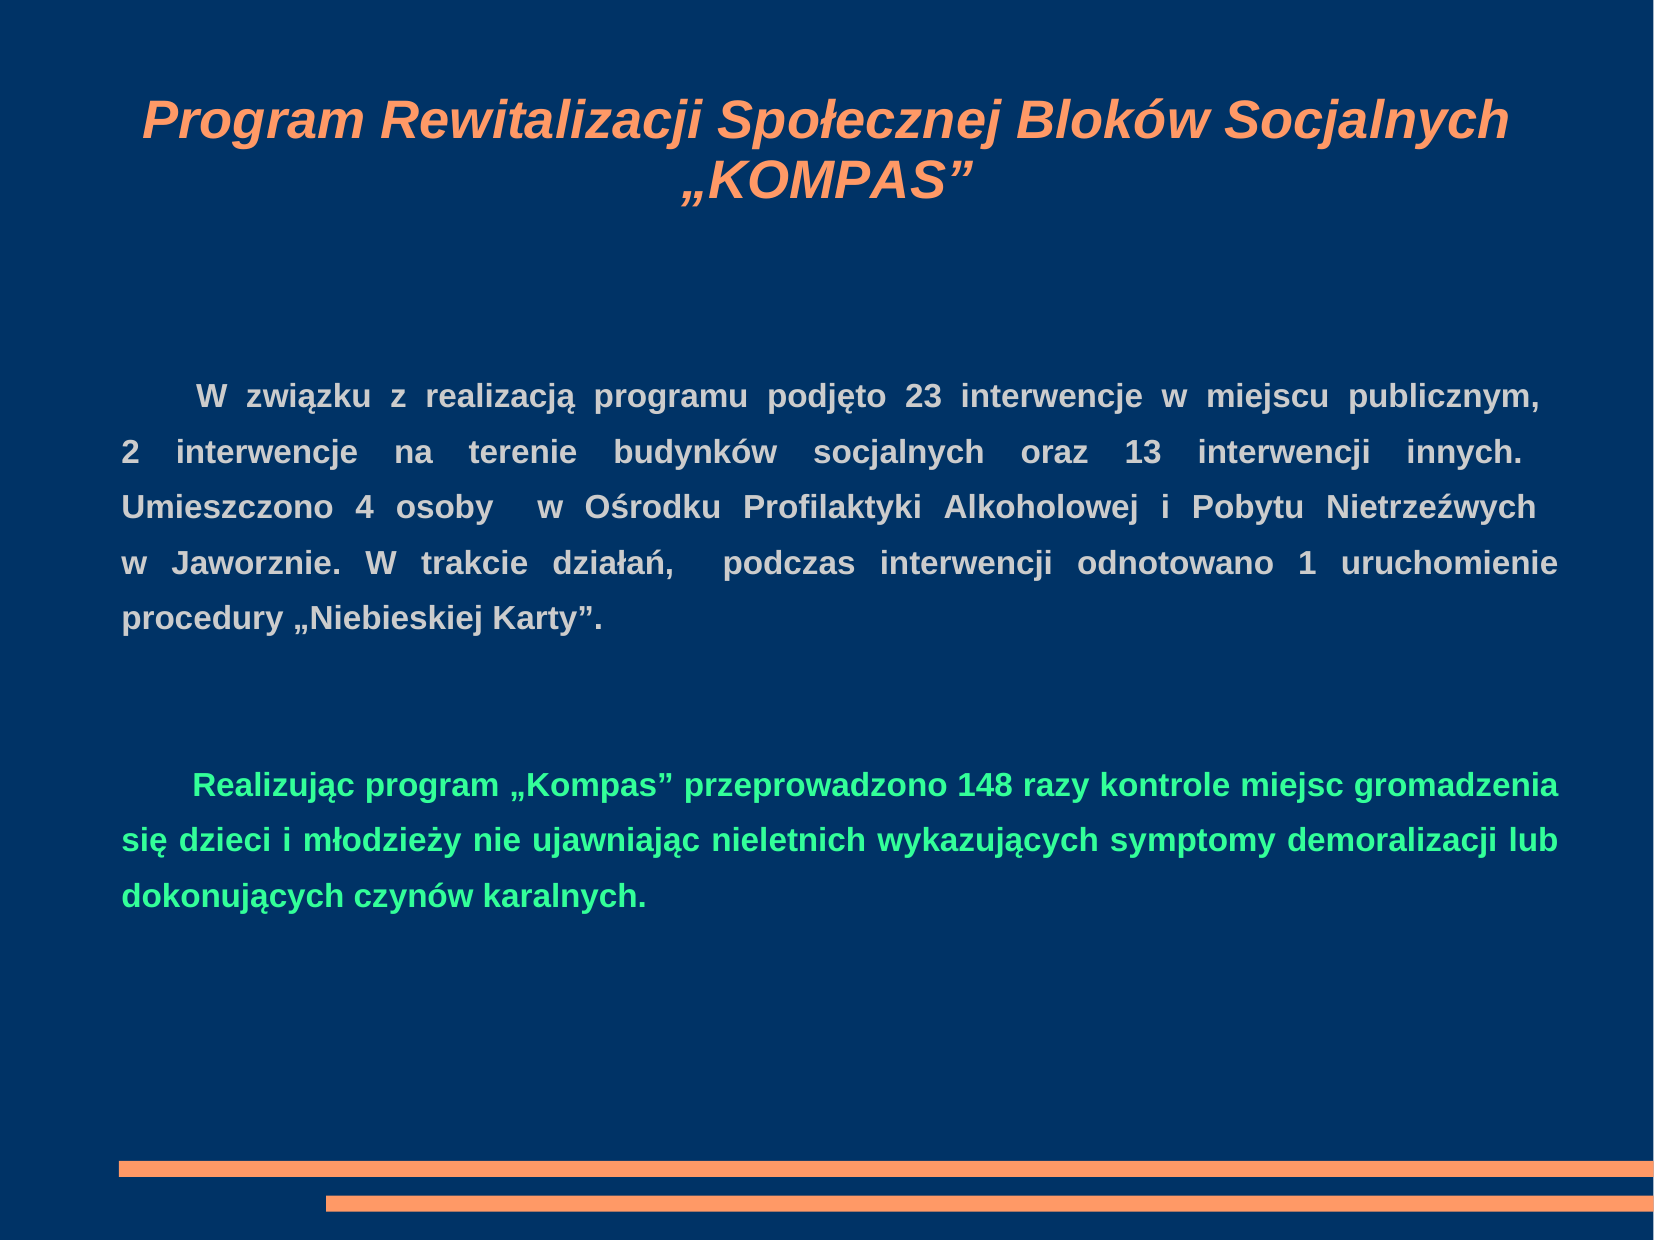

# Program Rewitalizacji Społecznej Bloków Socjalnych „KOMPAS”
 W związku z realizacją programu podjęto 23 interwencje w miejscu publicznym,
2 interwencje na terenie budynków socjalnych oraz 13 interwencji innych.
Umieszczono 4 osoby w Ośrodku Profilaktyki Alkoholowej i Pobytu Nietrzeźwych
w Jaworznie. W trakcie działań, podczas interwencji odnotowano 1 uruchomienie procedury „Niebieskiej Karty”.
 Realizując program „Kompas” przeprowadzono 148 razy kontrole miejsc gromadzenia się dzieci i młodzieży nie ujawniając nieletnich wykazujących symptomy demoralizacji lub dokonujących czynów karalnych.